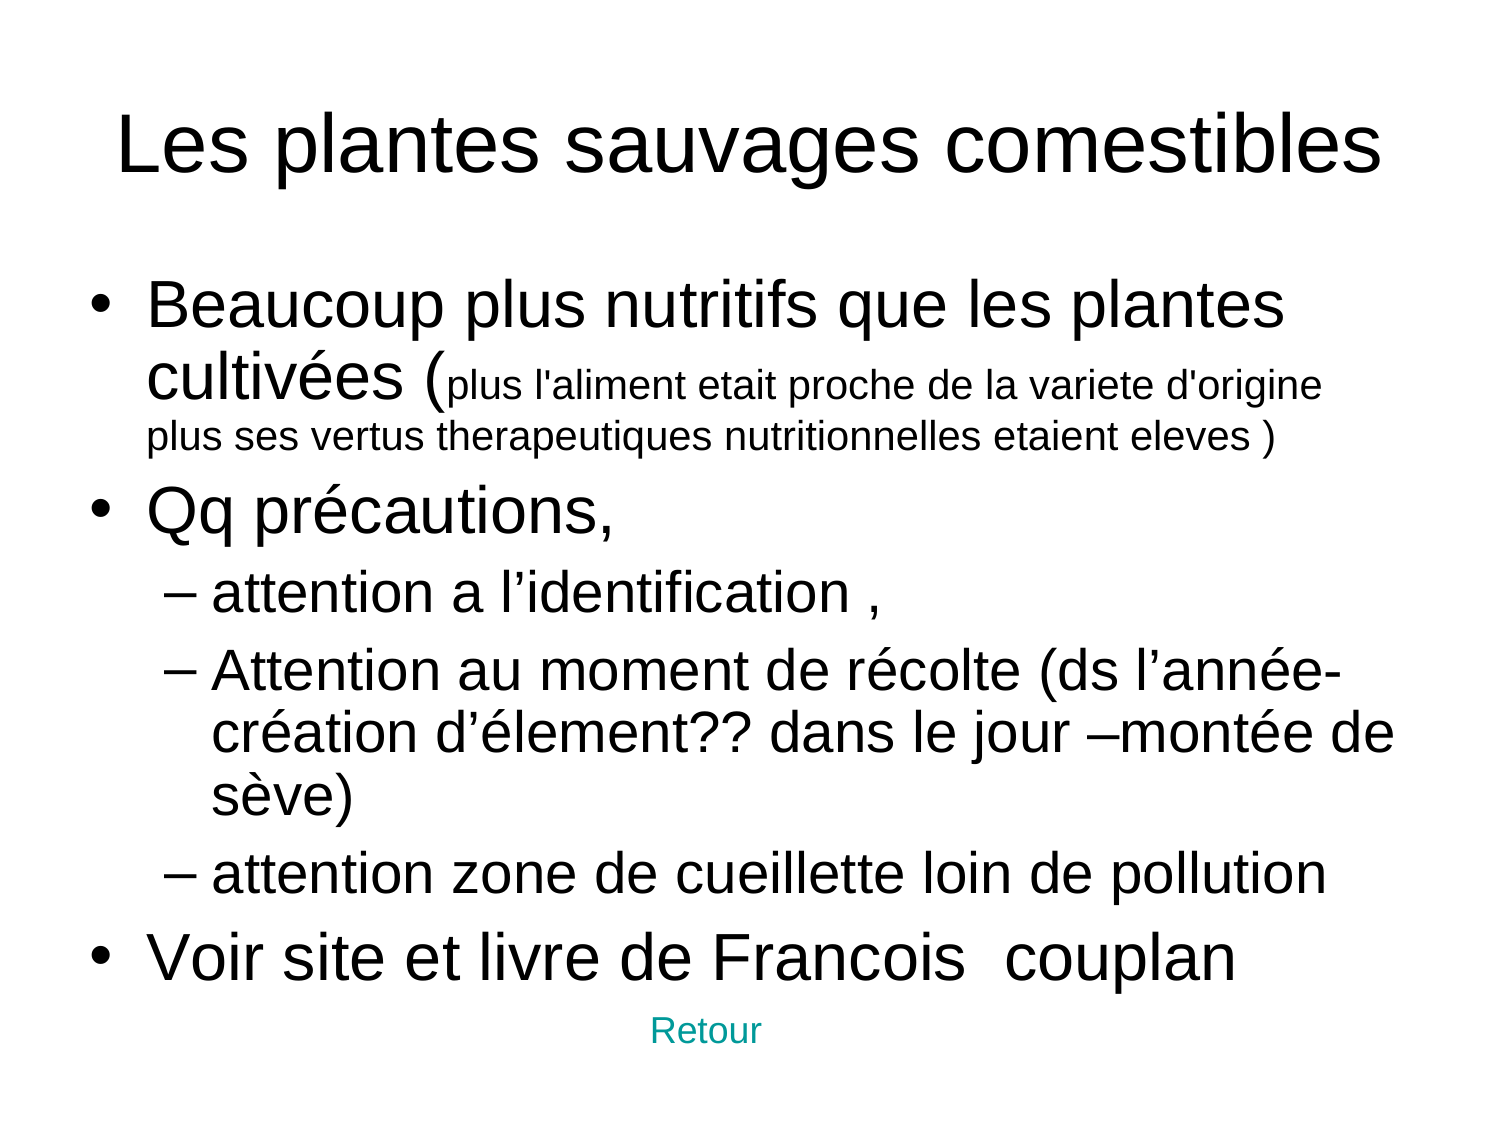

# Les plantes sauvages comestibles
Beaucoup plus nutritifs que les plantes cultivées (plus l'aliment etait proche de la variete d'origine plus ses vertus therapeutiques nutritionnelles etaient eleves )
Qq précautions,
attention a l’identification ,
Attention au moment de récolte (ds l’année-création d’élement?? dans le jour –montée de sève)
attention zone de cueillette loin de pollution
Voir site et livre de Francois couplan
Retour